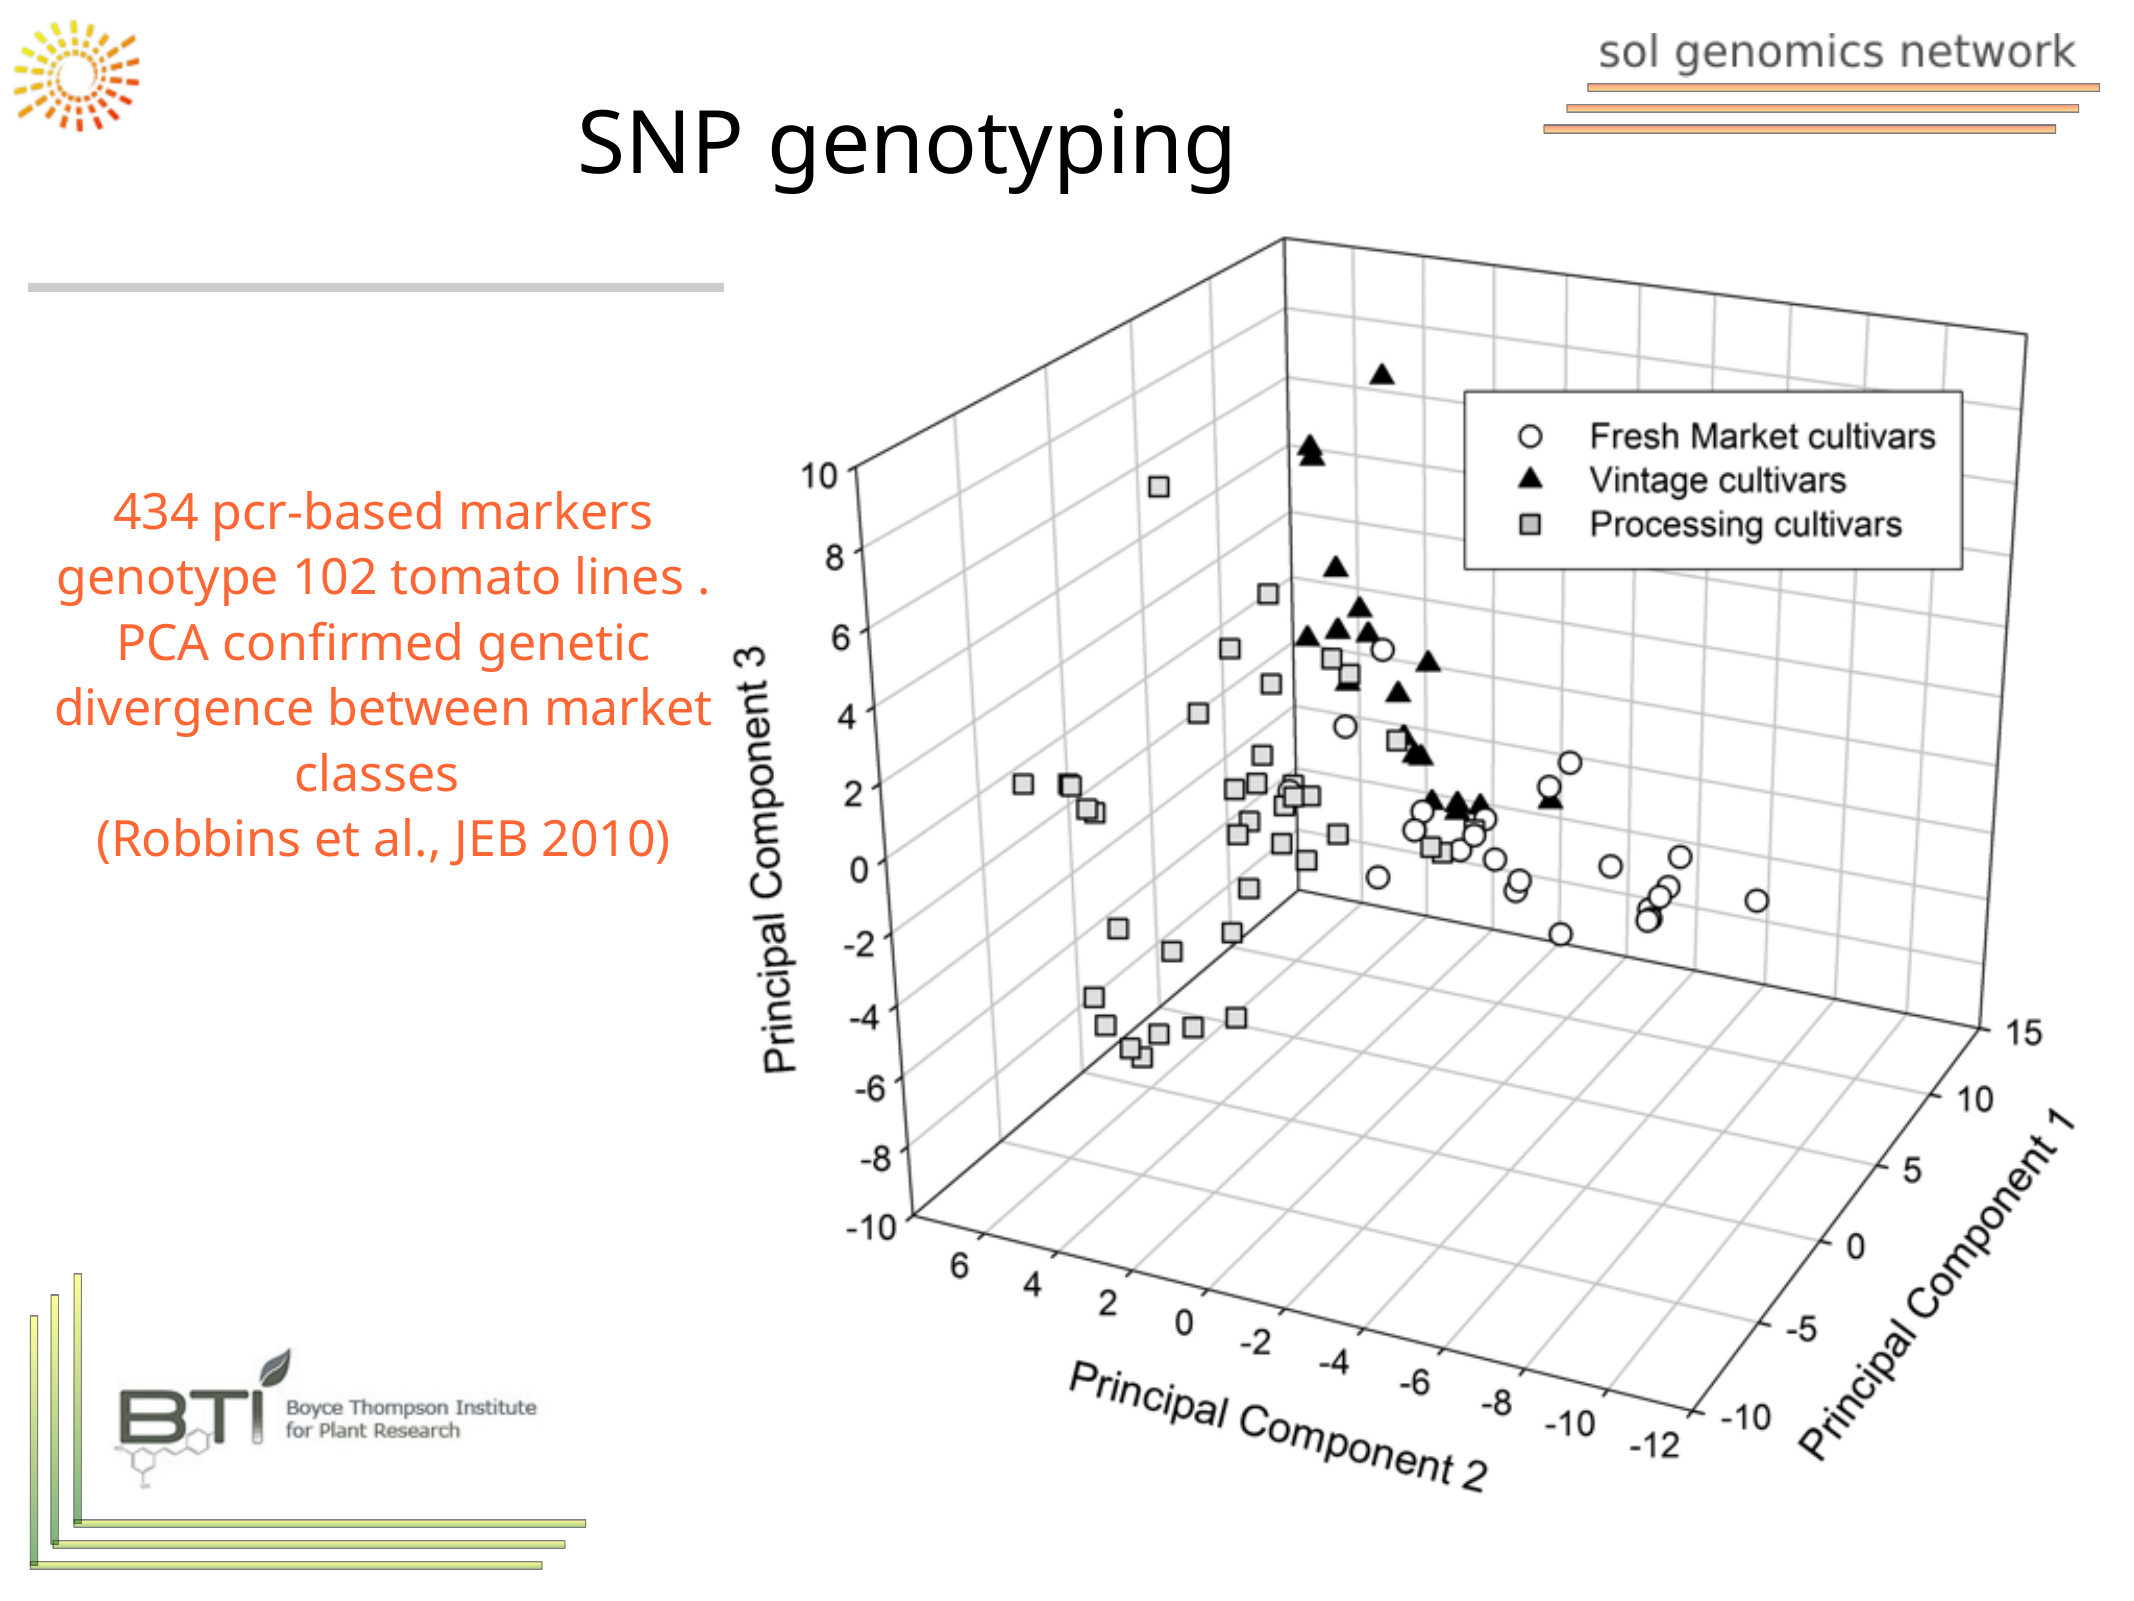

SNP genotyping
434 pcr-based markers genotype 102 tomato lines . PCA confirmed genetic divergence between market classes
 (Robbins et al., JEB 2010)